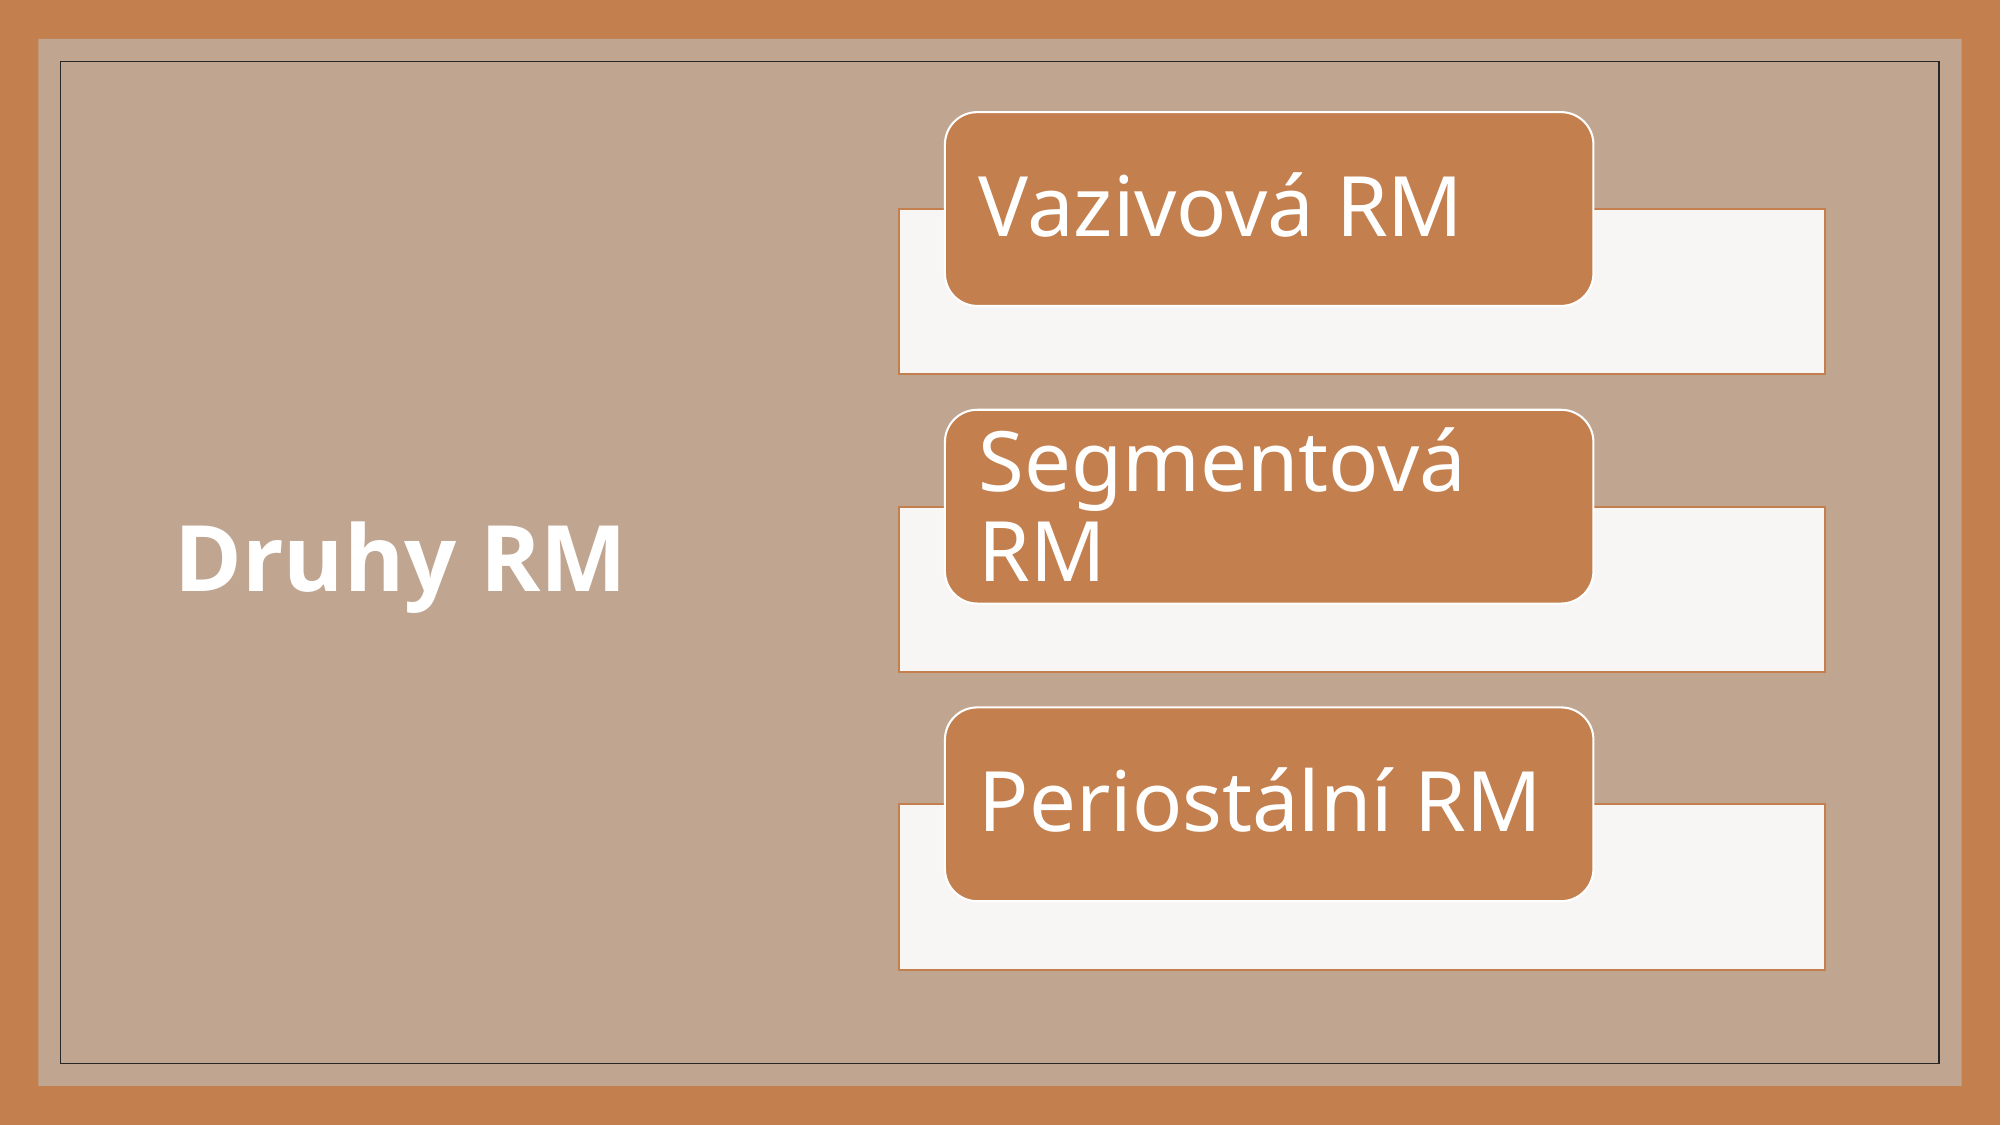

Vazivová RM
Segmentová RM
Periostální RM
# Druhy RM